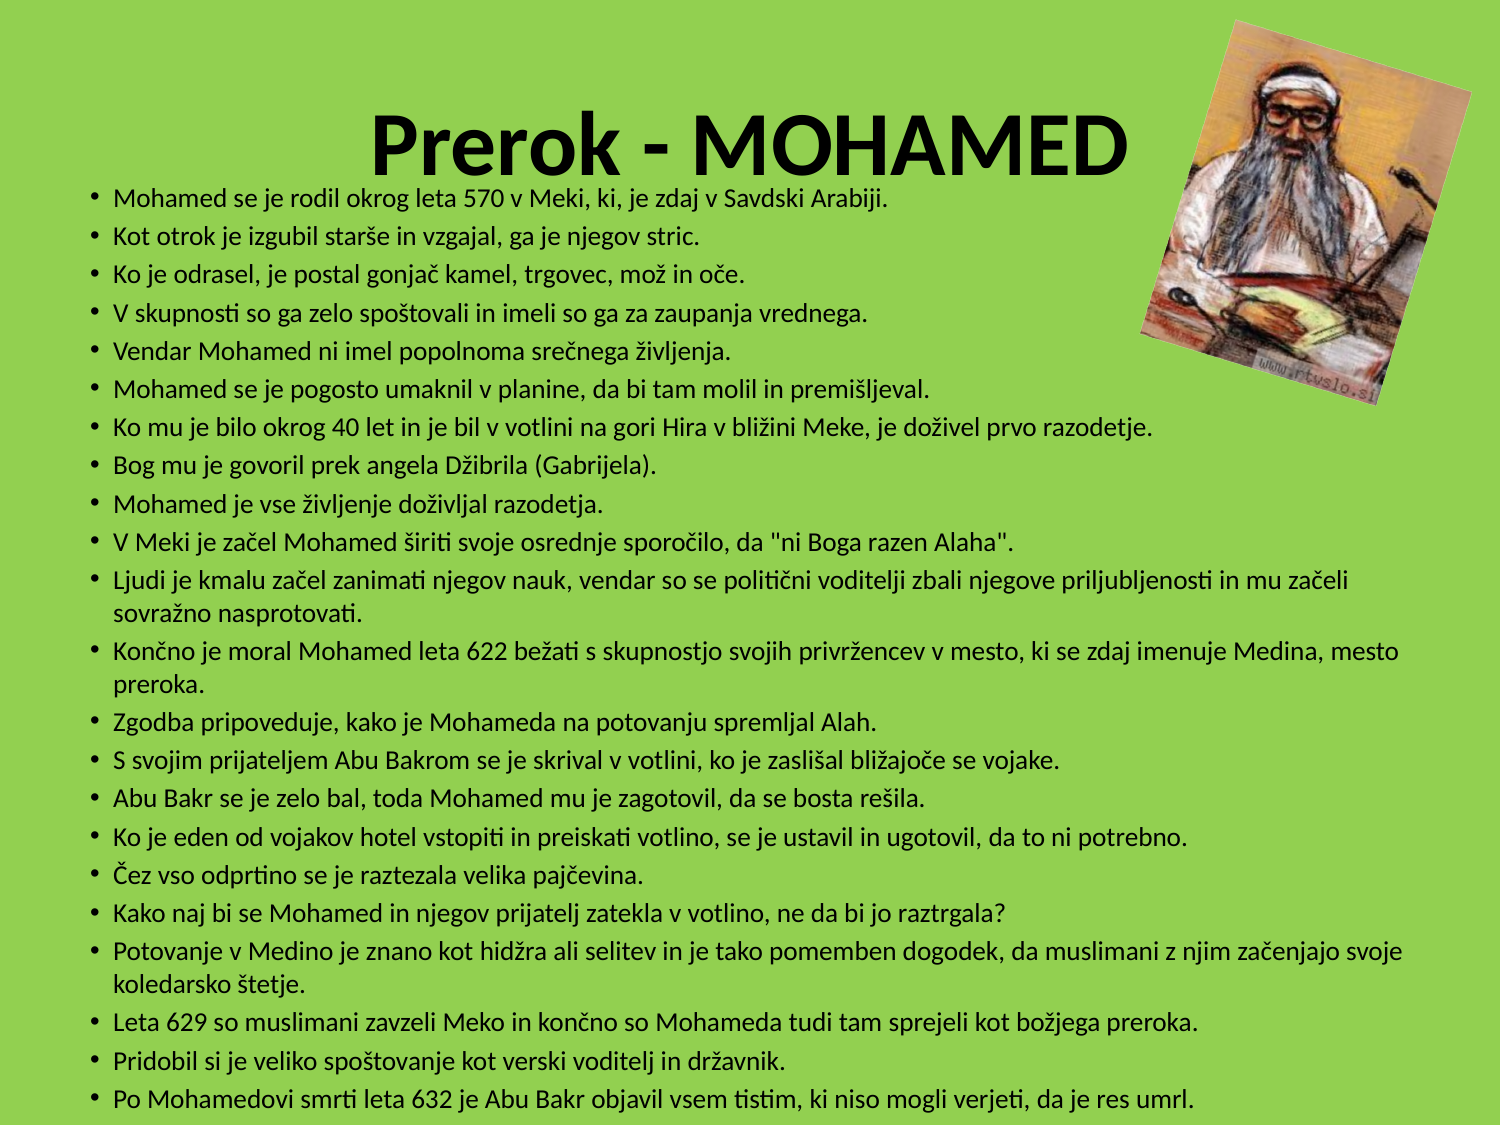

# Prerok - MOHAMED
Mohamed se je rodil okrog leta 570 v Meki, ki, je zdaj v Savdski Arabiji.
Kot otrok je izgubil starše in vzgajal, ga je njegov stric.
Ko je odrasel, je postal gonjač kamel, trgovec, mož in oče.
V skupnosti so ga zelo spoštovali in imeli so ga za zaupanja vrednega.
Vendar Mohamed ni imel popolnoma srečnega življenja.
Mohamed se je pogosto umaknil v planine, da bi tam molil in premišljeval.
Ko mu je bilo okrog 40 let in je bil v votlini na gori Hira v bližini Meke, je doživel prvo razodetje.
Bog mu je govoril prek angela Džibrila (Gabrijela).
Mohamed je vse življenje doživljal razodetja.
V Meki je začel Mohamed širiti svoje osrednje sporočilo, da "ni Boga razen Alaha".
Ljudi je kmalu začel zanimati njegov nauk, vendar so se politični voditelji zbali njegove priljubljenosti in mu začeli sovražno nasprotovati.
Končno je moral Mohamed leta 622 bežati s skupnostjo svojih privržencev v mesto, ki se zdaj imenuje Medina, mesto preroka.
Zgodba pripoveduje, kako je Mohameda na potovanju spremljal Alah.
S svojim prijateljem Abu Bakrom se je skrival v votlini, ko je zaslišal bližajoče se vojake.
Abu Bakr se je zelo bal, toda Mohamed mu je zagotovil, da se bosta rešila.
Ko je eden od vojakov hotel vstopiti in preiskati votlino, se je ustavil in ugotovil, da to ni potrebno.
Čez vso odprtino se je raztezala velika pajčevina.
Kako naj bi se Mohamed in njegov prijatelj zatekla v votlino, ne da bi jo raztrgala?
Potovanje v Medino je znano kot hidžra ali selitev in je tako pomemben dogodek, da muslimani z njim začenjajo svoje koledarsko štetje.
Leta 629 so muslimani zavzeli Meko in končno so Mohameda tudi tam sprejeli kot božjega preroka.
Pridobil si je veliko spoštovanje kot verski voditelj in državnik.
Po Mohamedovi smrti leta 632 je Abu Bakr objavil vsem tistim, ki niso mogli verjeti, da je res umrl.